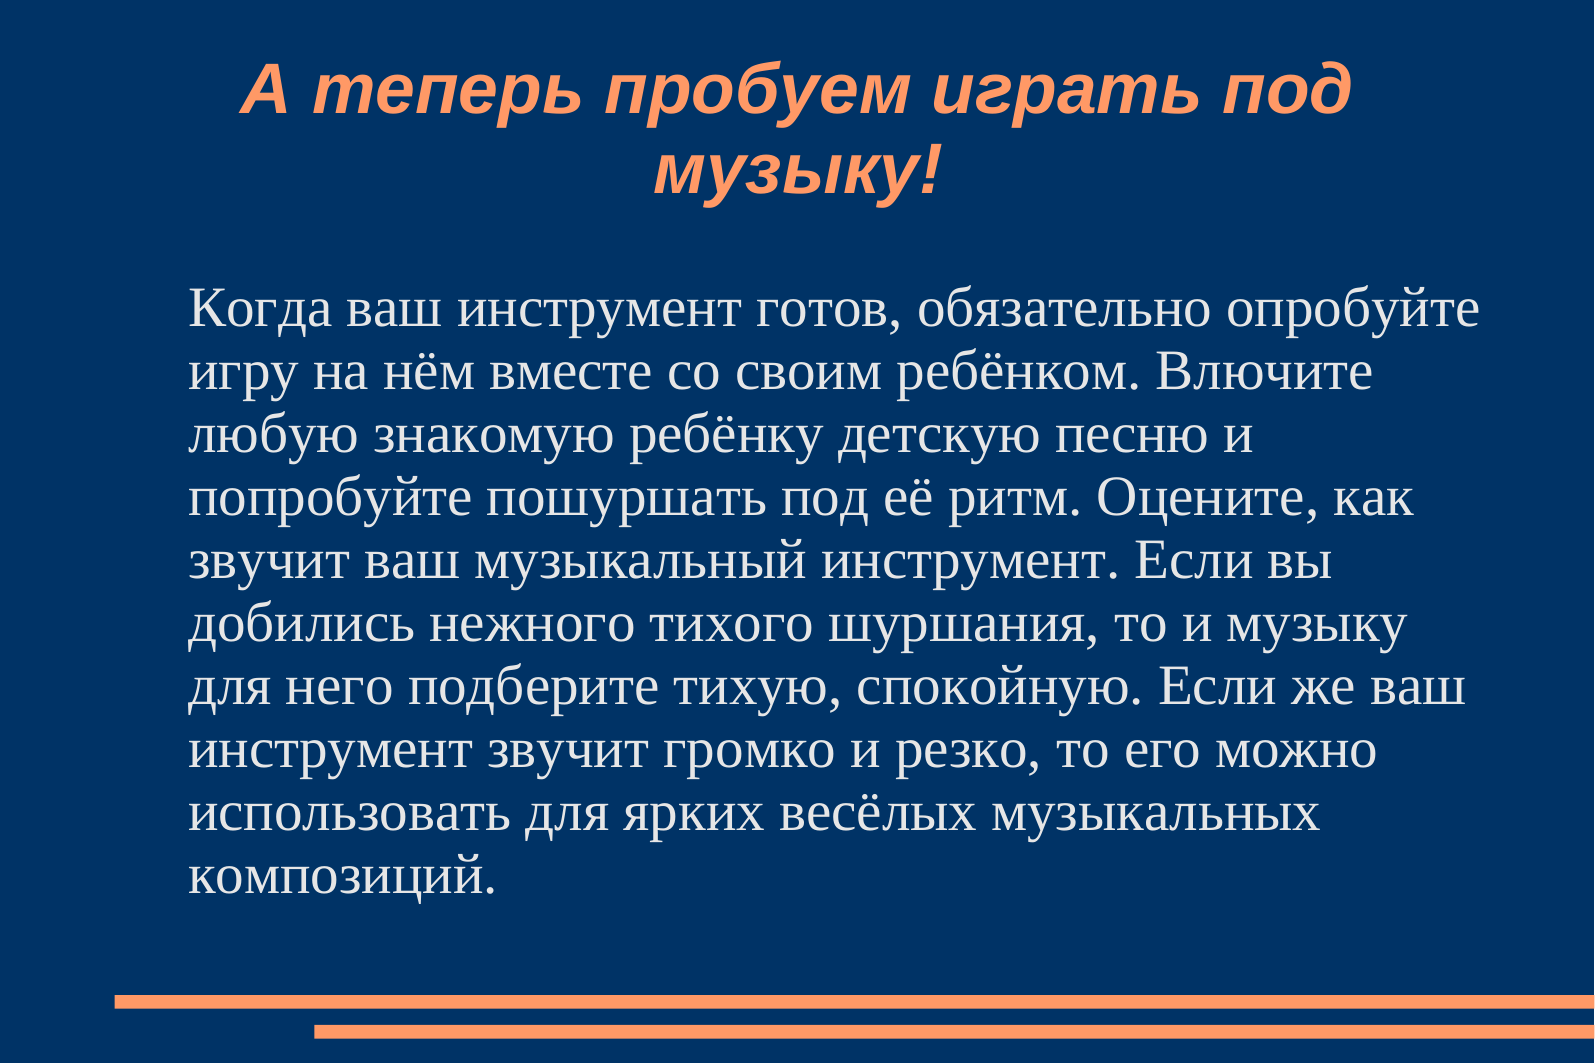

# А теперь пробуем играть под музыку!
Когда ваш инструмент готов, обязательно опробуйте игру на нём вместе со своим ребёнком. Влючите любую знакомую ребёнку детскую песню и попробуйте пошуршать под её ритм. Оцените, как звучит ваш музыкальный инструмент. Если вы добились нежного тихого шуршания, то и музыку для него подберите тихую, спокойную. Если же ваш инструмент звучит громко и резко, то его можно использовать для ярких весёлых музыкальных композиций.